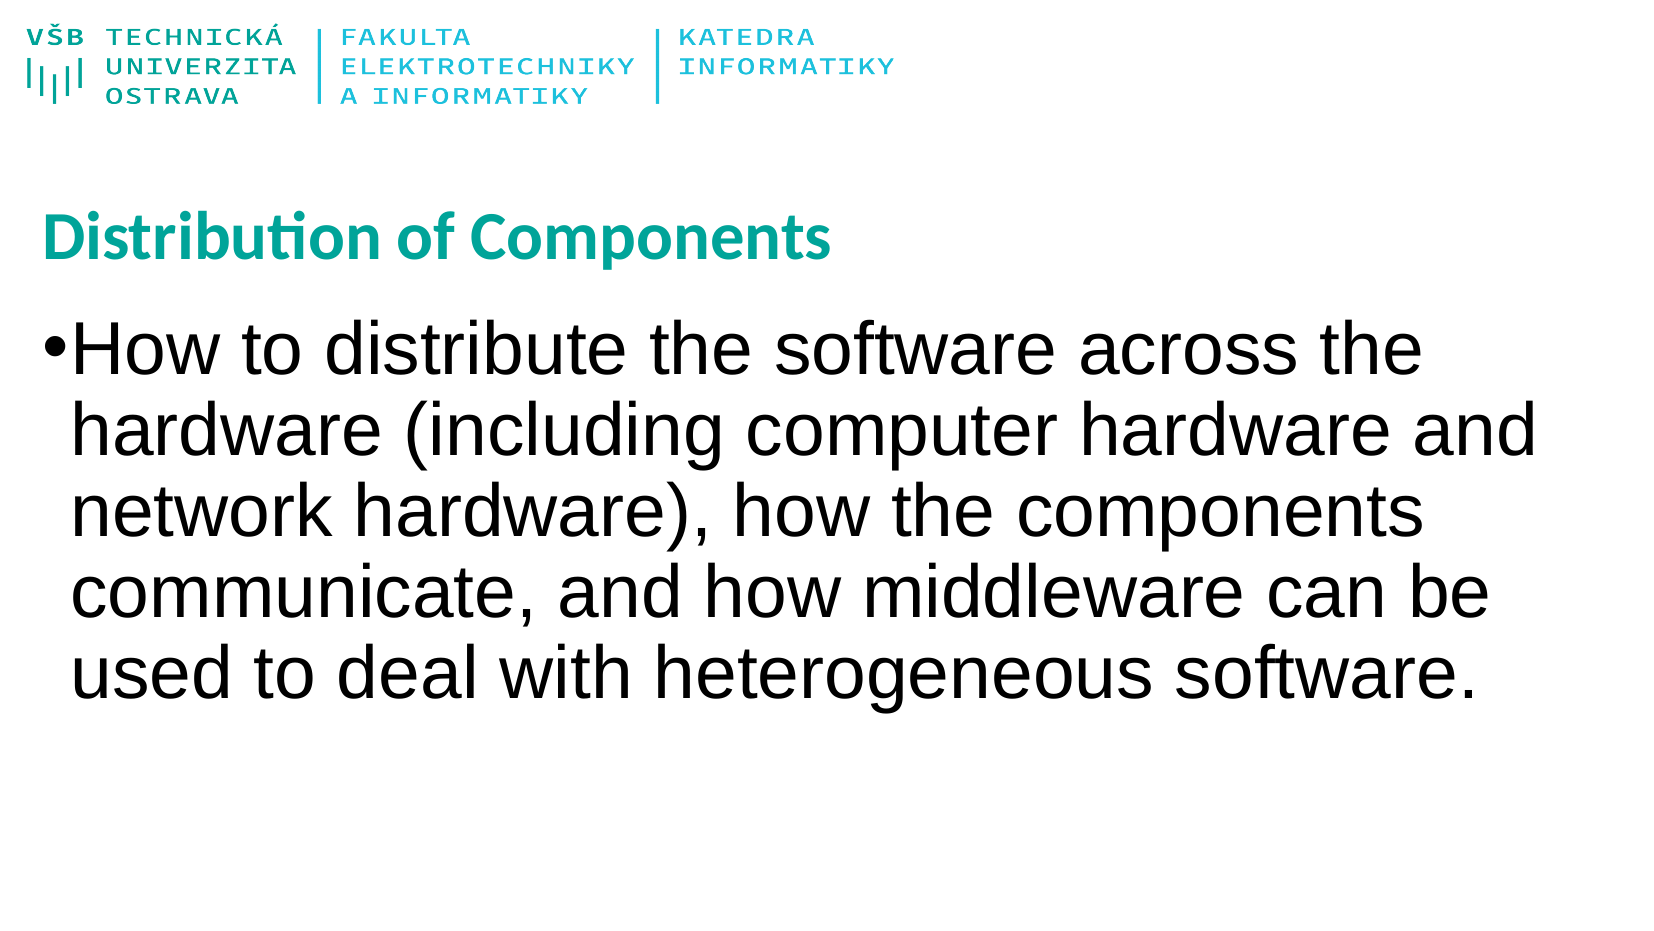

# Distribution of Components
How to distribute the software across the hardware (including computer hardware and network hardware), how the components communicate, and how middleware can be used to deal with heterogeneous software.